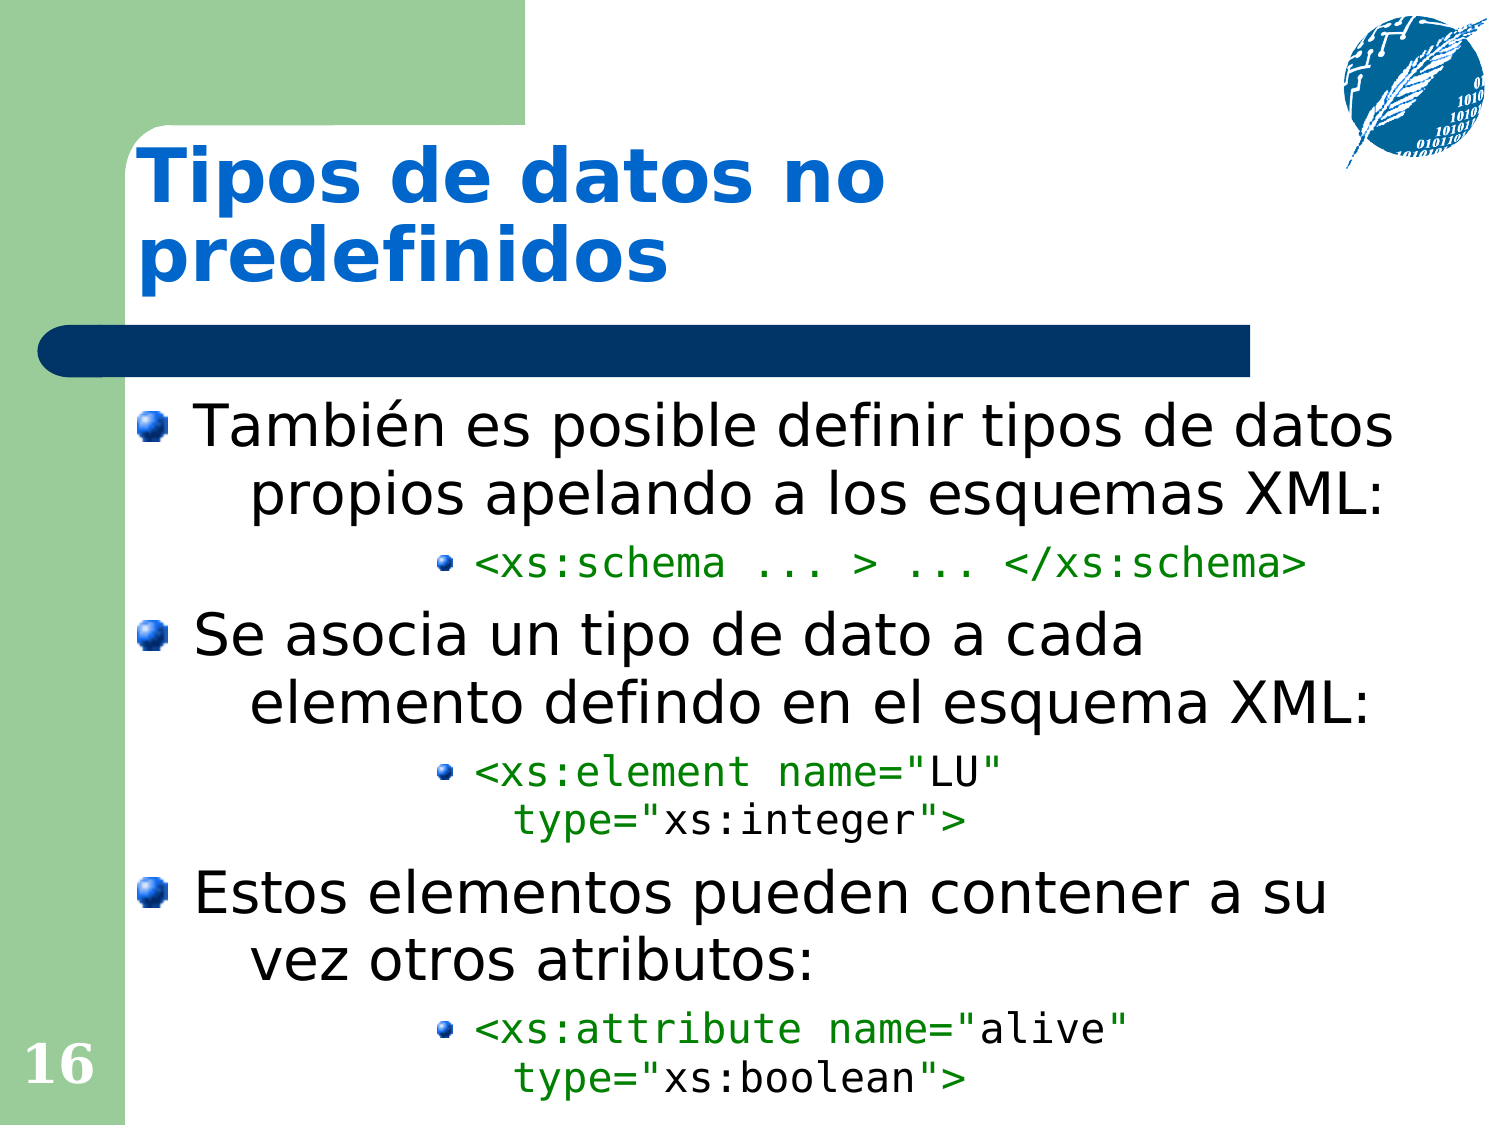

# Tipos de datos no predefinidos
También es posible definir tipos de datos propios apelando a los esquemas XML:
<xs:schema ... > ... </xs:schema>
Se asocia un tipo de dato a cada elemento defindo en el esquema XML:
<xs:element name="LU" type="xs:integer">
Estos elementos pueden contener a su vez otros atributos:
<xs:attribute name="alive" type="xs:boolean">
16